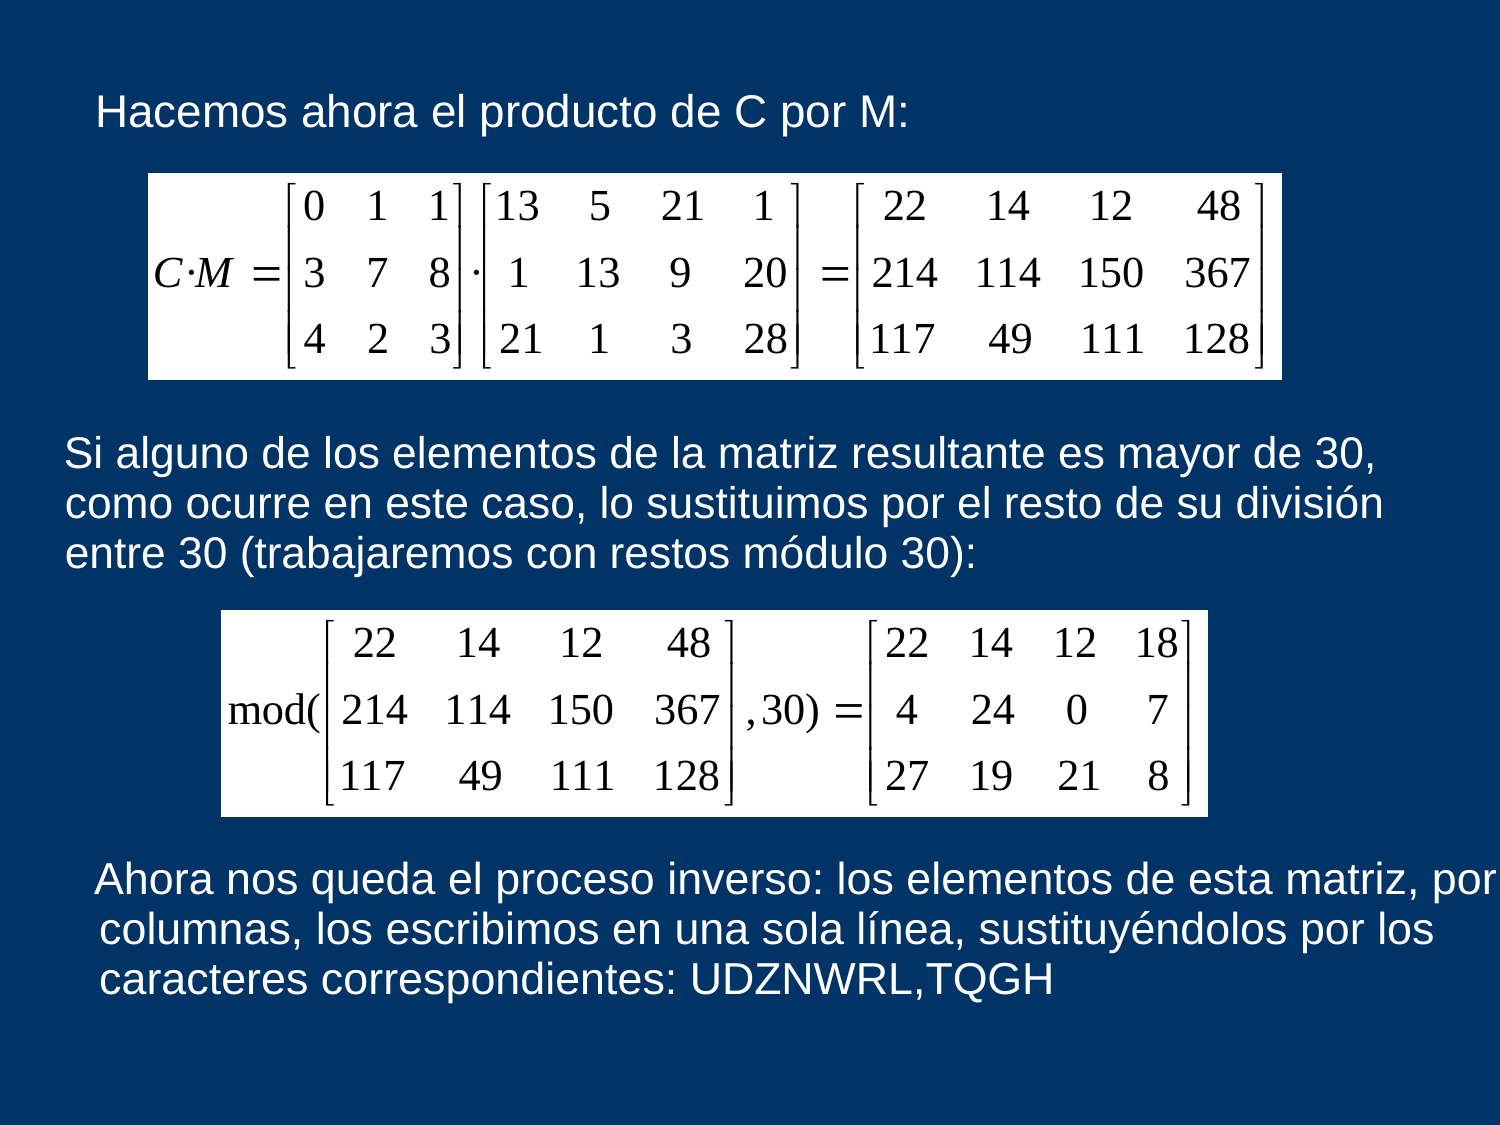

# Hacemos ahora el producto de C por M:
 Si alguno de los elementos de la matriz resultante es mayor de 30, como ocurre en este caso, lo sustituimos por el resto de su división entre 30 (trabajaremos con restos módulo 30):
 Ahora nos queda el proceso inverso: los elementos de esta matriz, por columnas, los escribimos en una sola línea, sustituyéndolos por los caracteres correspondientes: UDZNWRL,TQGH